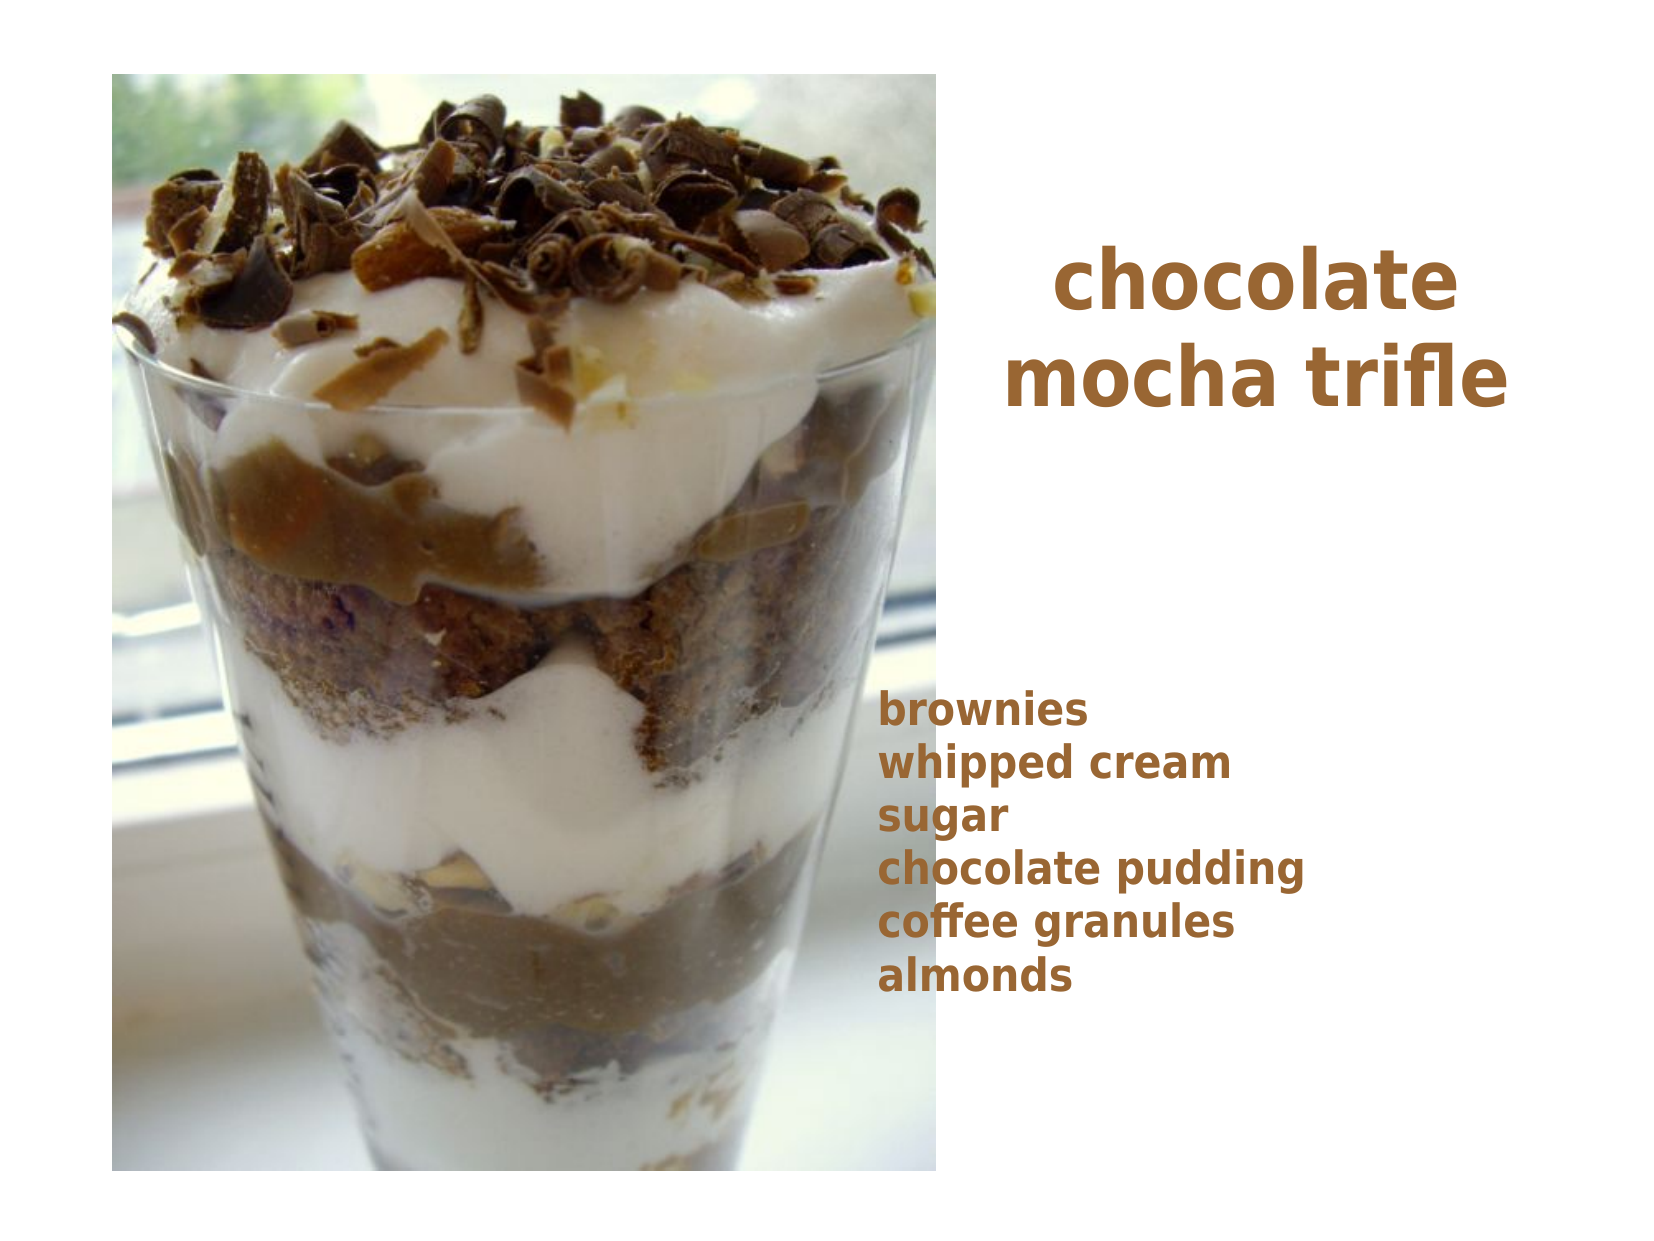

chocolate mocha trifle
brownies
whipped cream
sugar
chocolate pudding
coffee granules
almonds